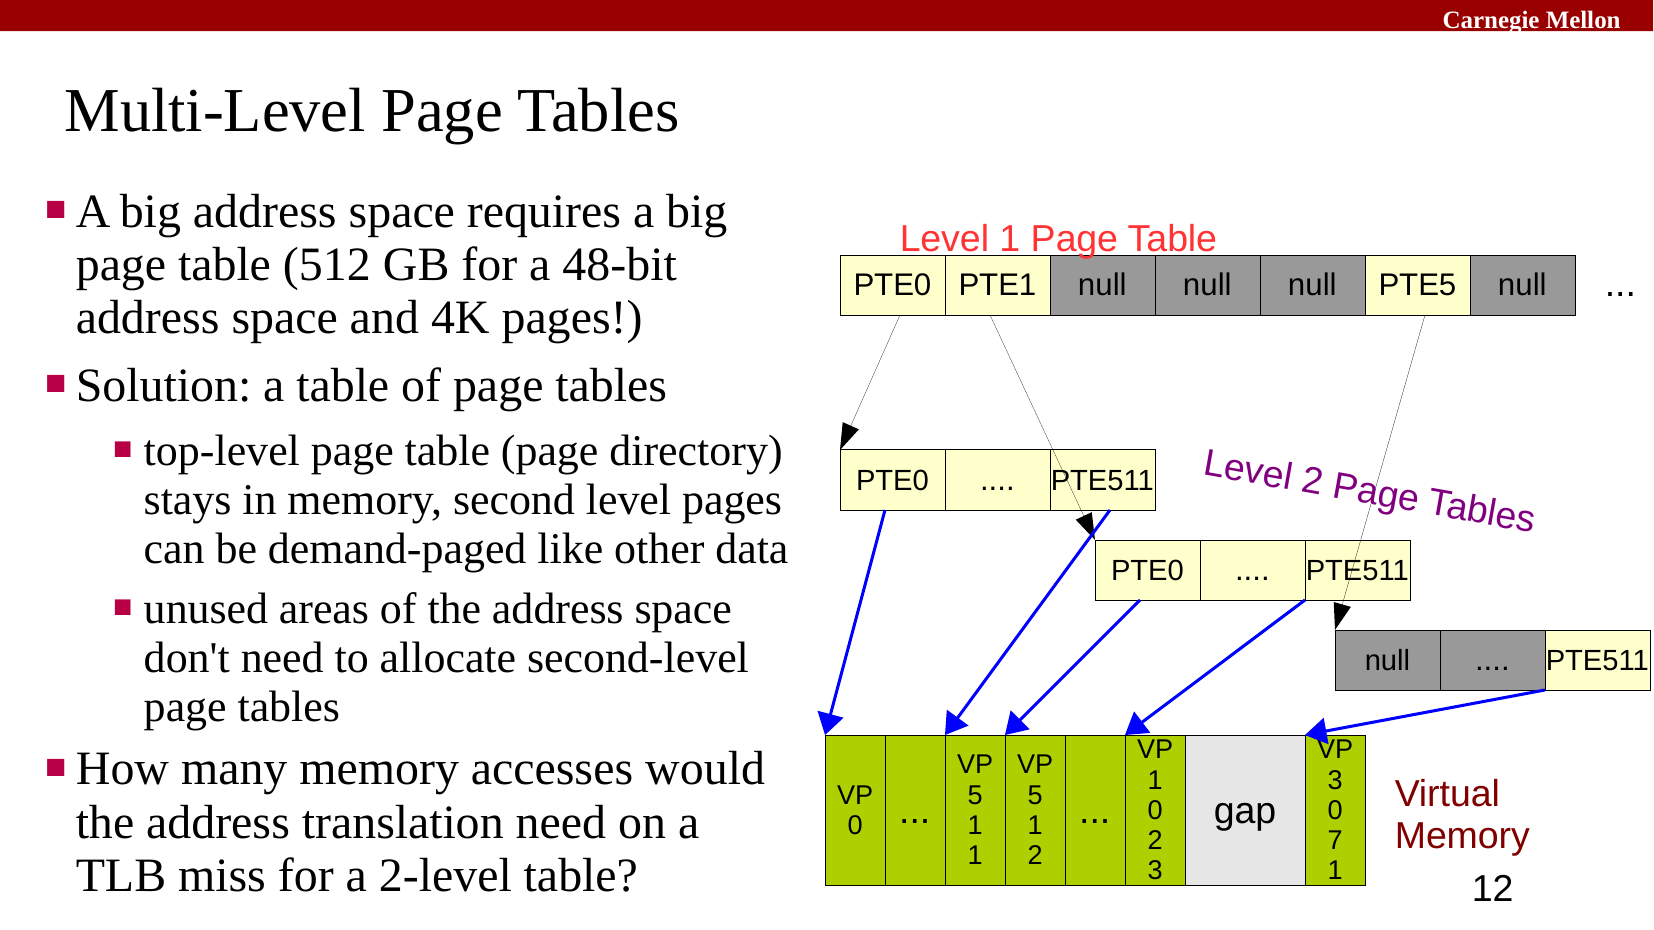

# Multi-Level Page Tables
A big address space requires a big page table (512 GB for a 48-bit address space and 4K pages!)
Solution: a table of page tables
top-level page table (page directory) stays in memory, second level pages can be demand-paged like other data
unused areas of the address space don't need to allocate second-level page tables
How many memory accesses would the address translation need on a TLB miss for a 2-level table?
Level 1 Page Table
PTE0
PTE1
null
null
null
PTE5
null
...
PTE0
....
PTE511
Level 2 Page Tables
PTE0
....
PTE511
null
....
PTE511
VP
0
...
VP
5
1
1
VP
5
1
2
...
VP
1
0
2
3
gap
VP
3
0
7
1
Virtual
Memory